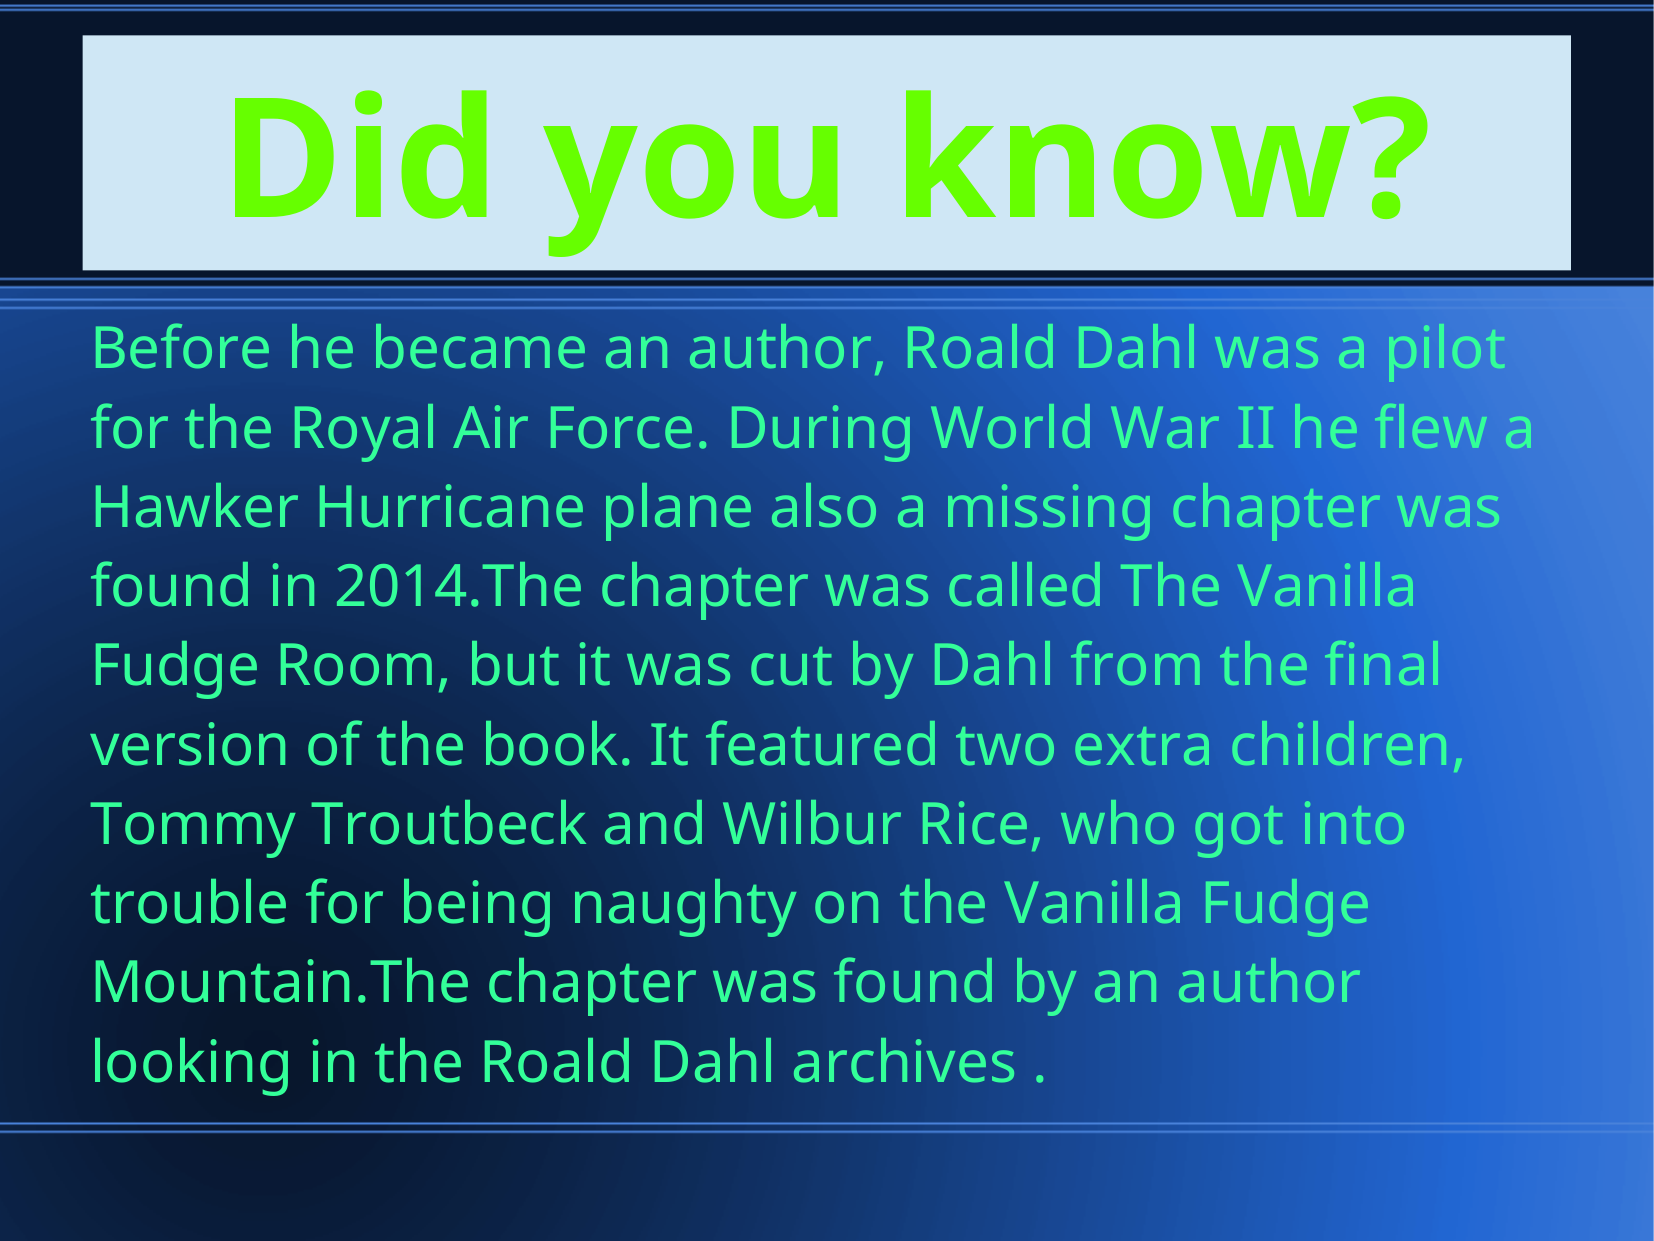

# Did you know?
Before he became an author, Roald Dahl was a pilot for the Royal Air Force. During World War II he flew a Hawker Hurricane plane also a missing chapter was found in 2014.The chapter was called The Vanilla Fudge Room, but it was cut by Dahl from the final version of the book. It featured two extra children, Tommy Troutbeck and Wilbur Rice, who got into trouble for being naughty on the Vanilla Fudge Mountain.The chapter was found by an author looking in the Roald Dahl archives .